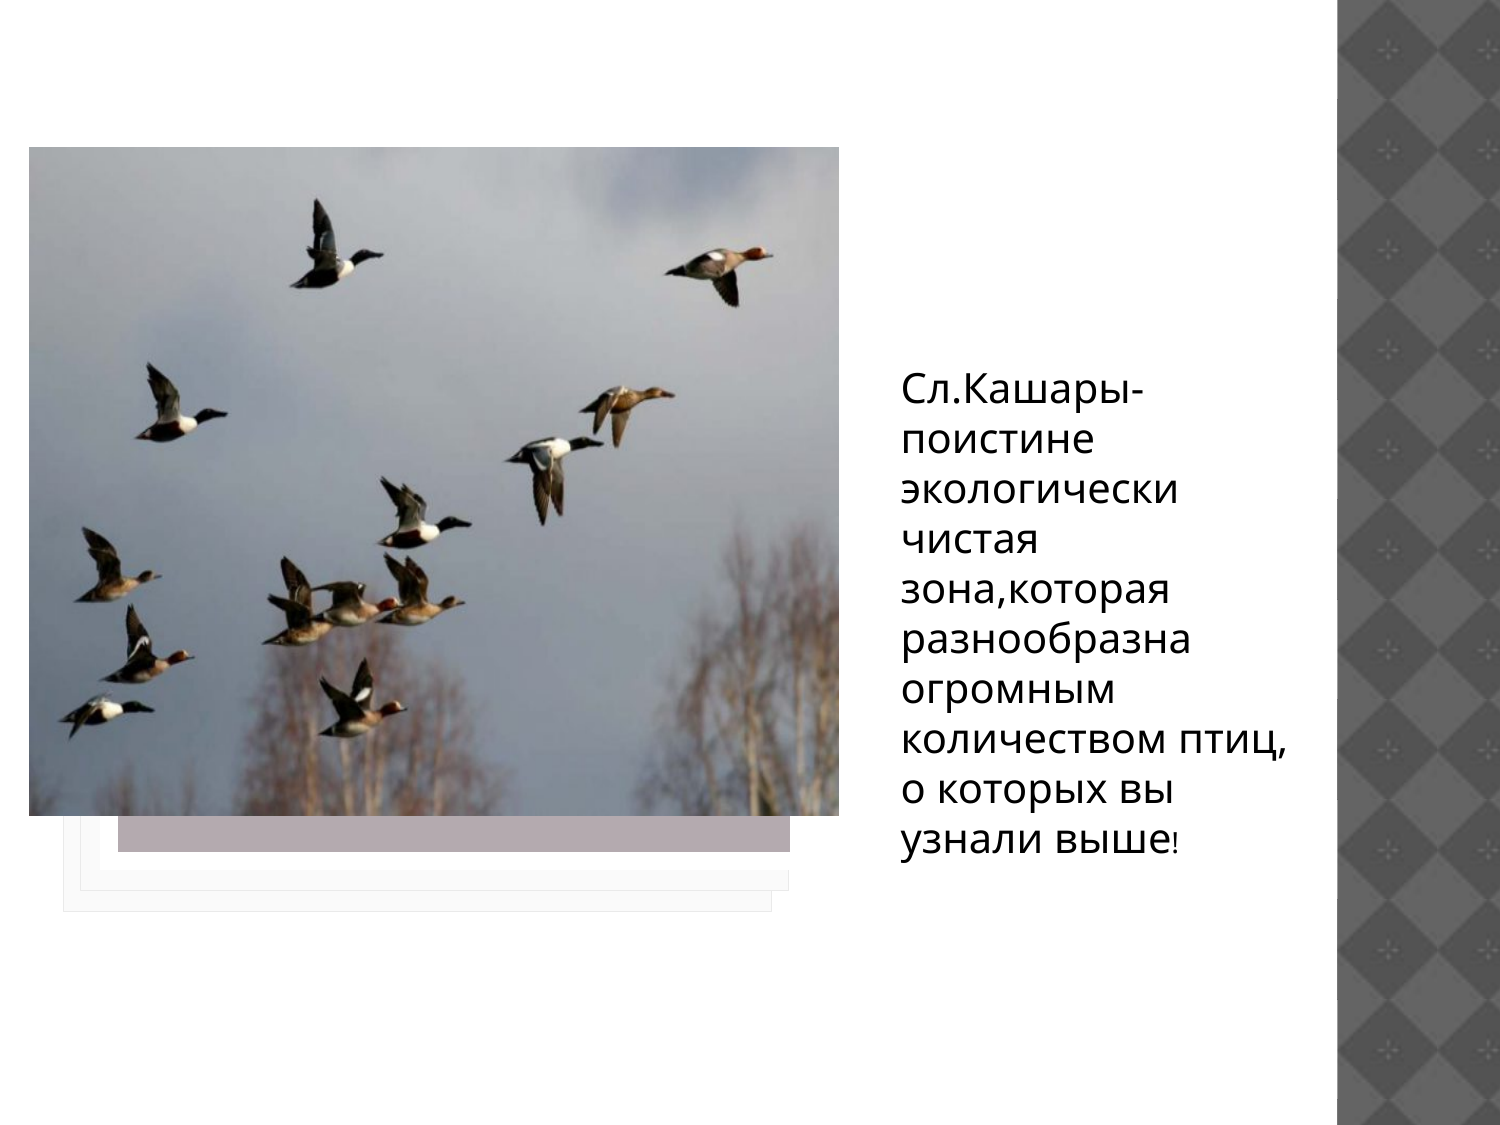

Вставка рисунка
Сл.Кашары- поистине экологически чистая зона,которая разнообразна огромным количеством птиц, о которых вы узнали выше!